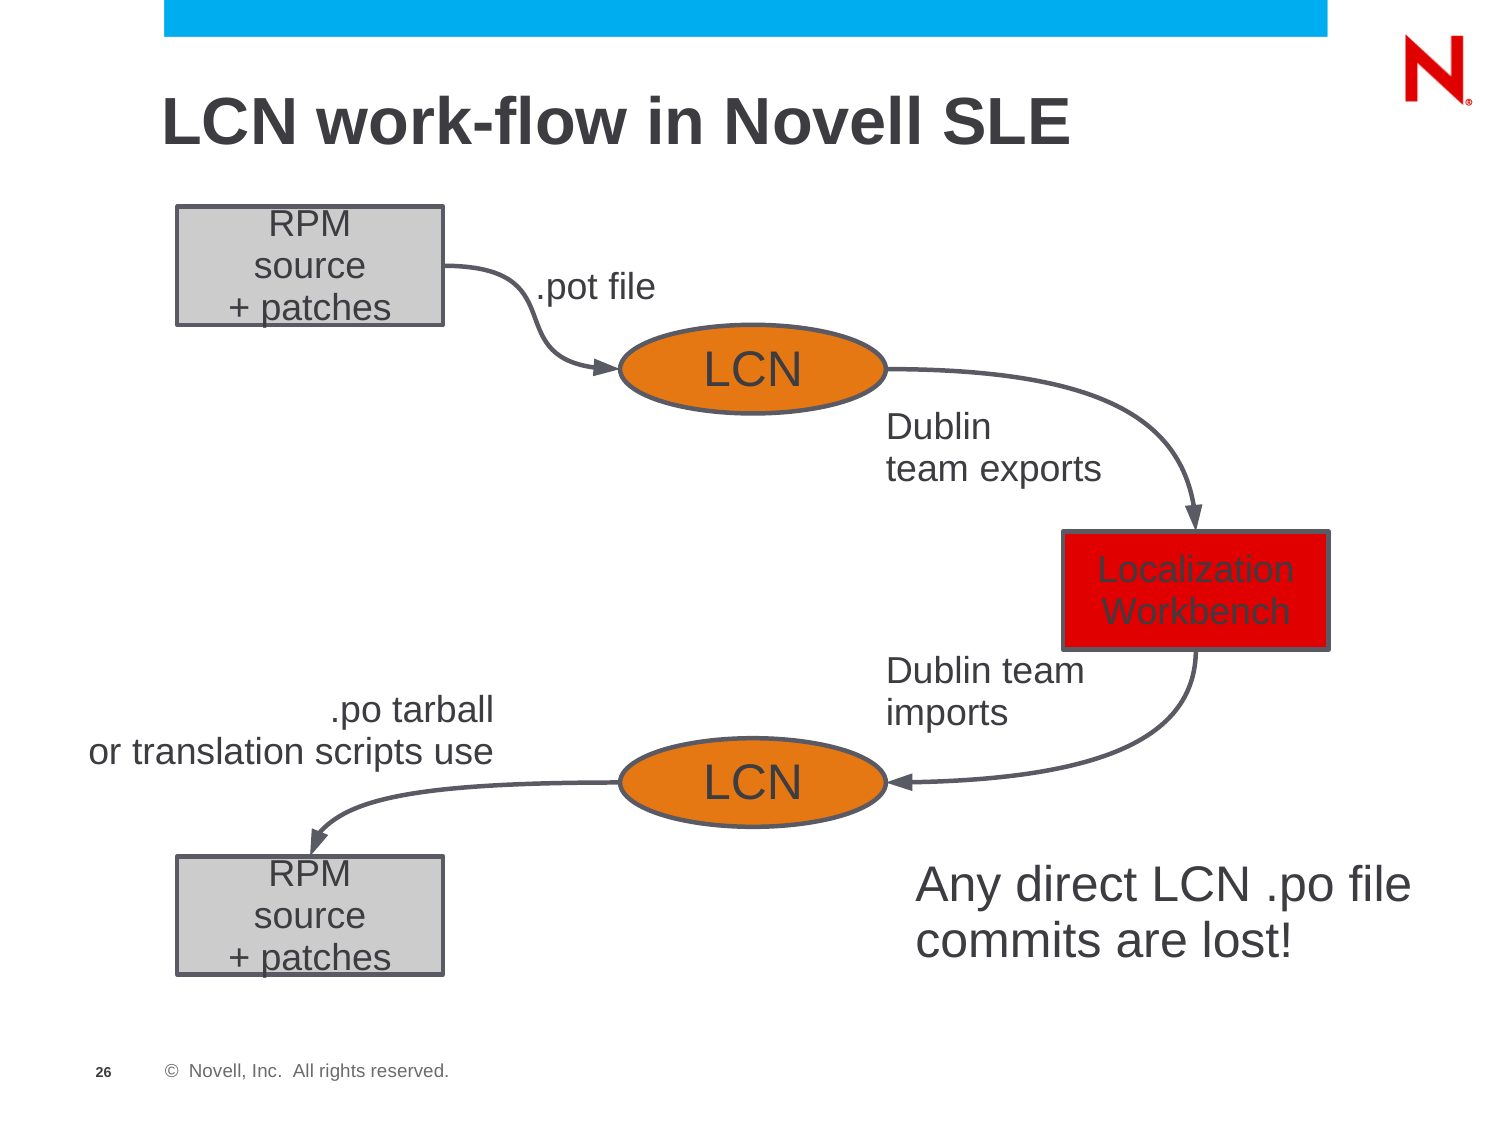

# LCN work-flow in Novell SLE
RPM
source
+ patches
LCN
Localization
Workbench
LCN
RPM
source
+ patches
Any direct LCN .po file
commits are lost!